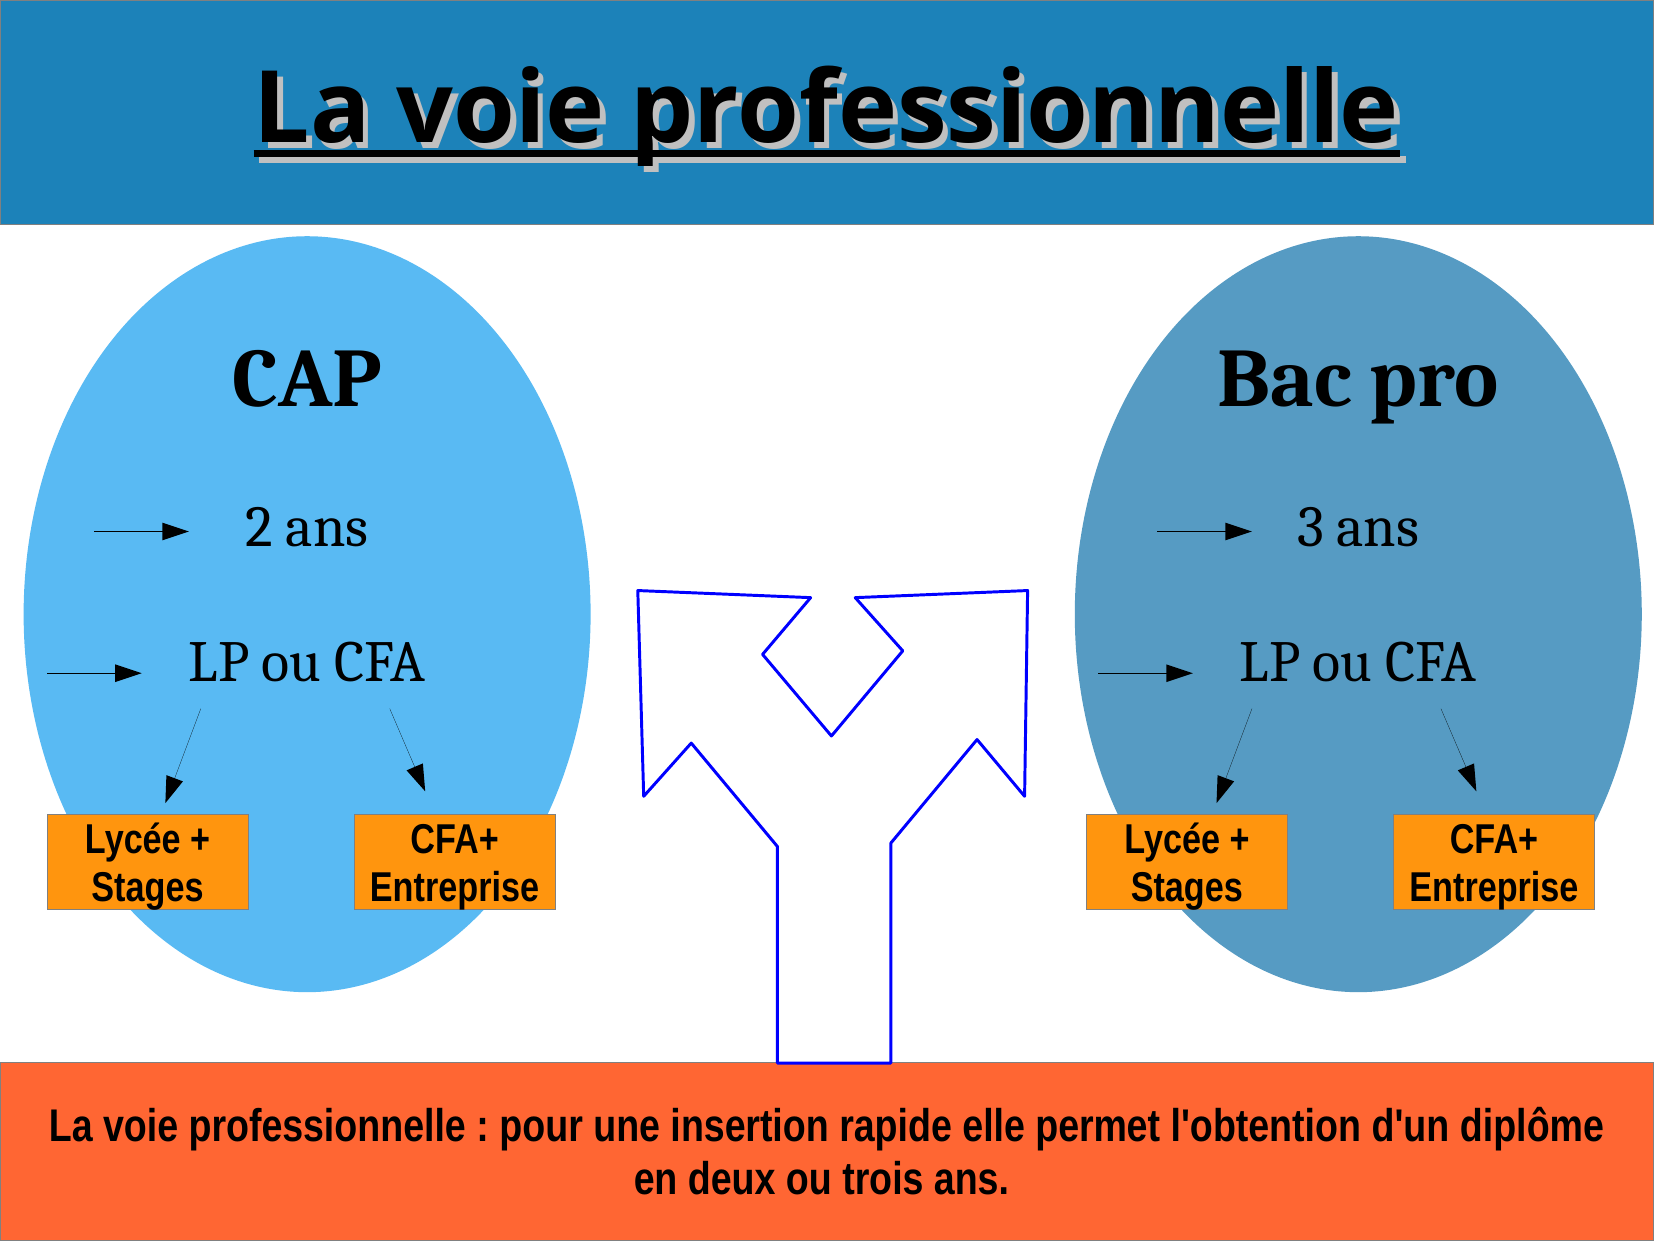

# La voie professionnelle
CAP
2 ans
LP ou CFA
Bac pro
3 ans
LP ou CFA
Lycée +
Stages
CFA+
Entreprise
Lycée +
Stages
CFA+
Entreprise
La voie professionnelle : pour une insertion rapide elle permet l'obtention d'un diplôme
en deux ou trois ans.